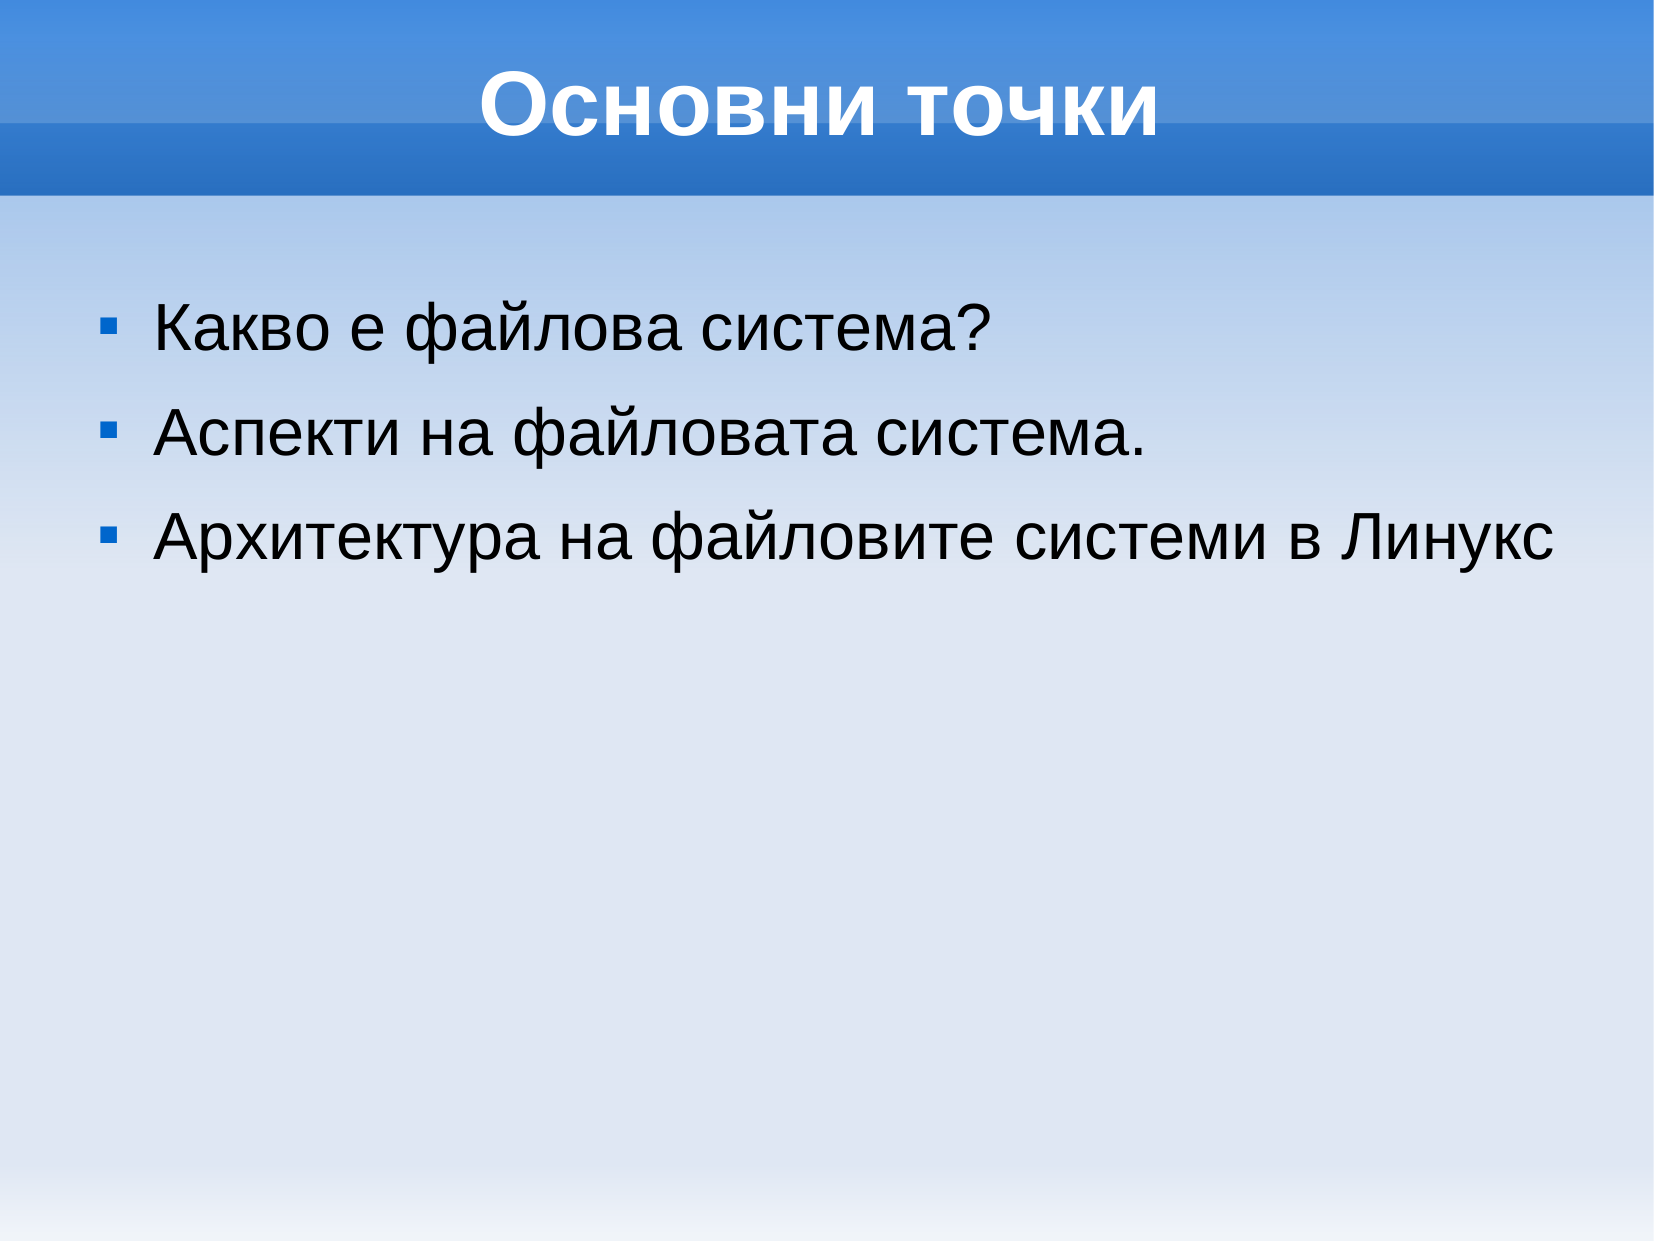

# Основни точки
Какво е файлова система?
Аспекти на файловата система.
Архитектура на файловите системи в Линукс